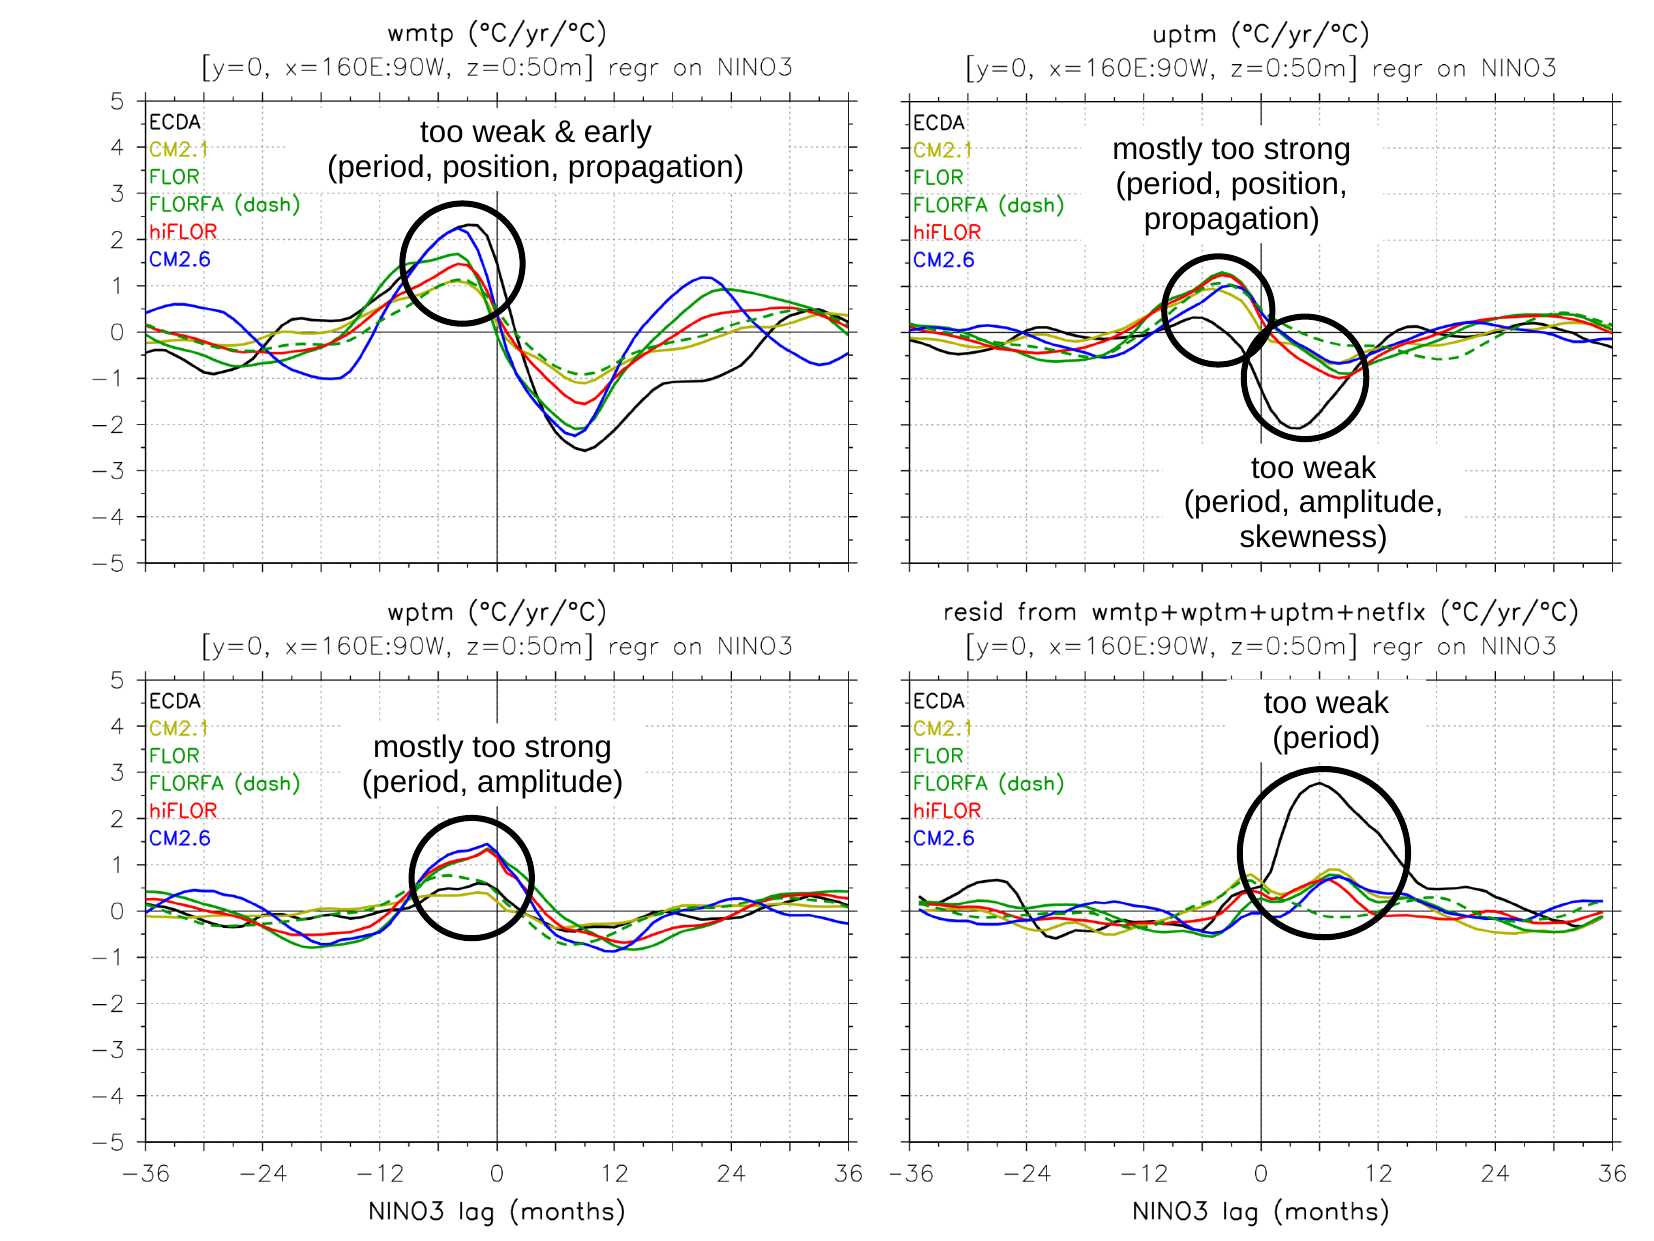

too weak & early
(period, position, propagation)
mostly too strong
(period, position, propagation)
too weak
(period, amplitude, skewness)
too weak
(period)
mostly too strong
(period, amplitude)